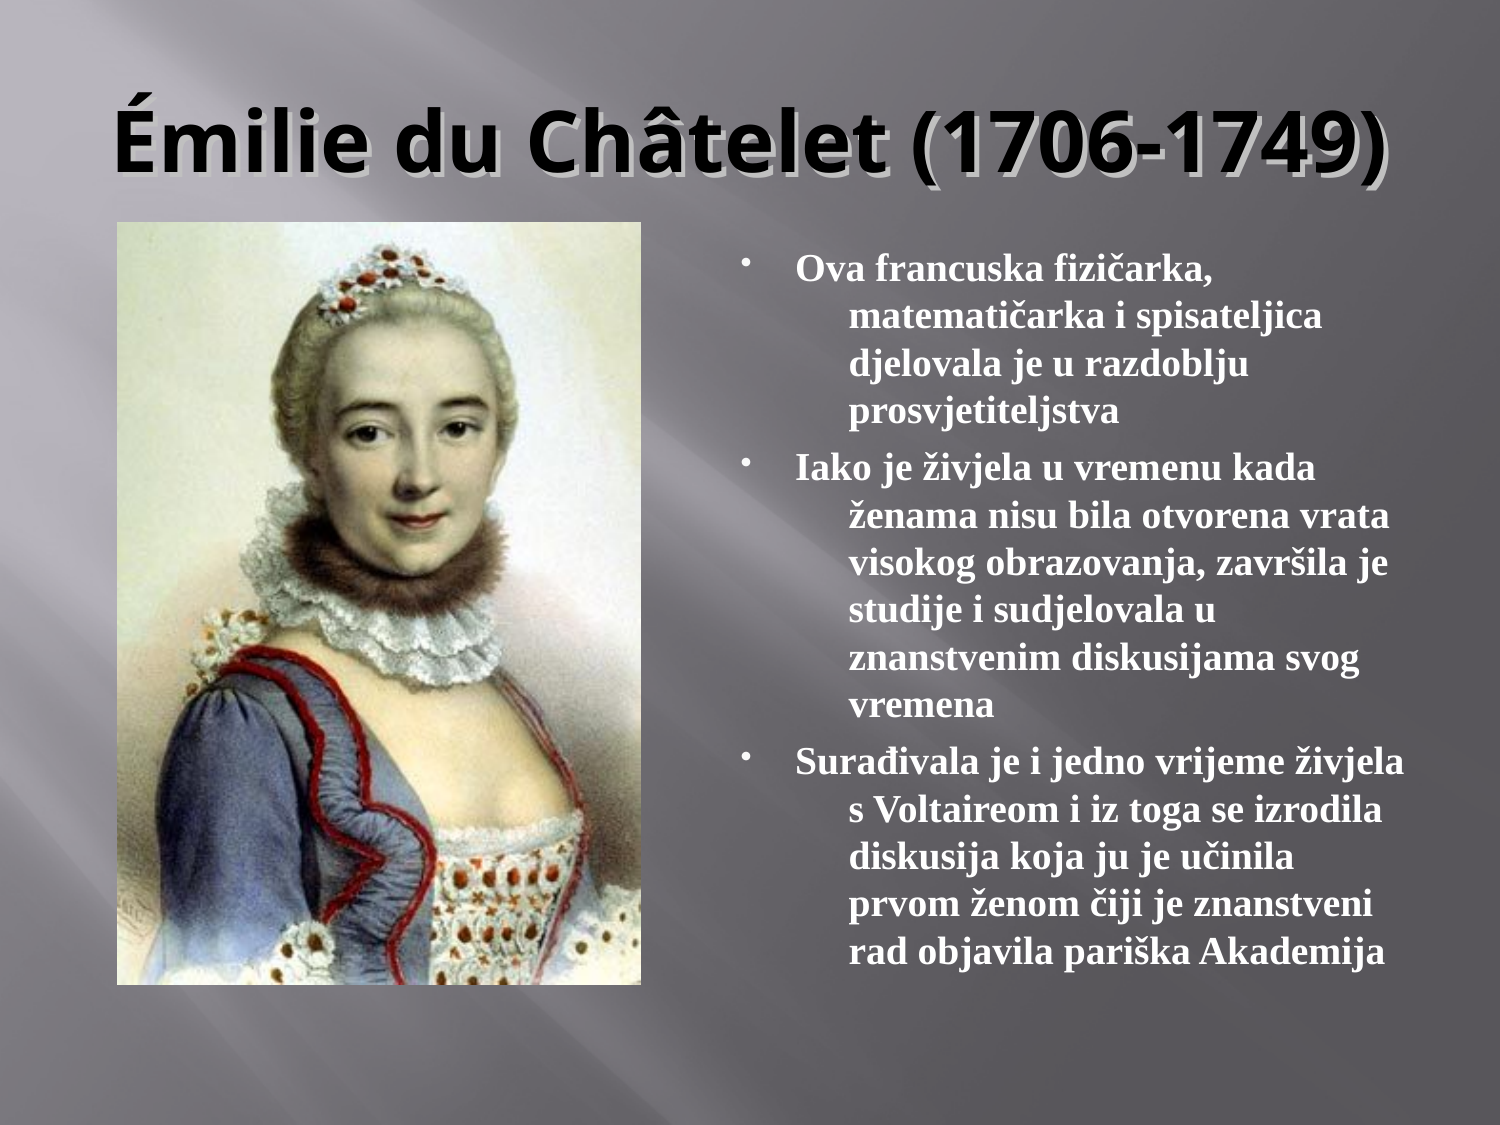

# Émilie du Châtelet (1706-1749)
Ova francuska fizičarka, matematičarka i spisateljica djelovala je u razdoblju prosvjetiteljstva
Iako je živjela u vremenu kada ženama nisu bila otvorena vrata visokog obrazovanja, završila je studije i sudjelovala u znanstvenim diskusijama svog vremena
Surađivala je i jedno vrijeme živjela s Voltaireom i iz toga se izrodila diskusija koja ju je učinila prvom ženom čiji je znanstveni rad objavila pariška Akademija